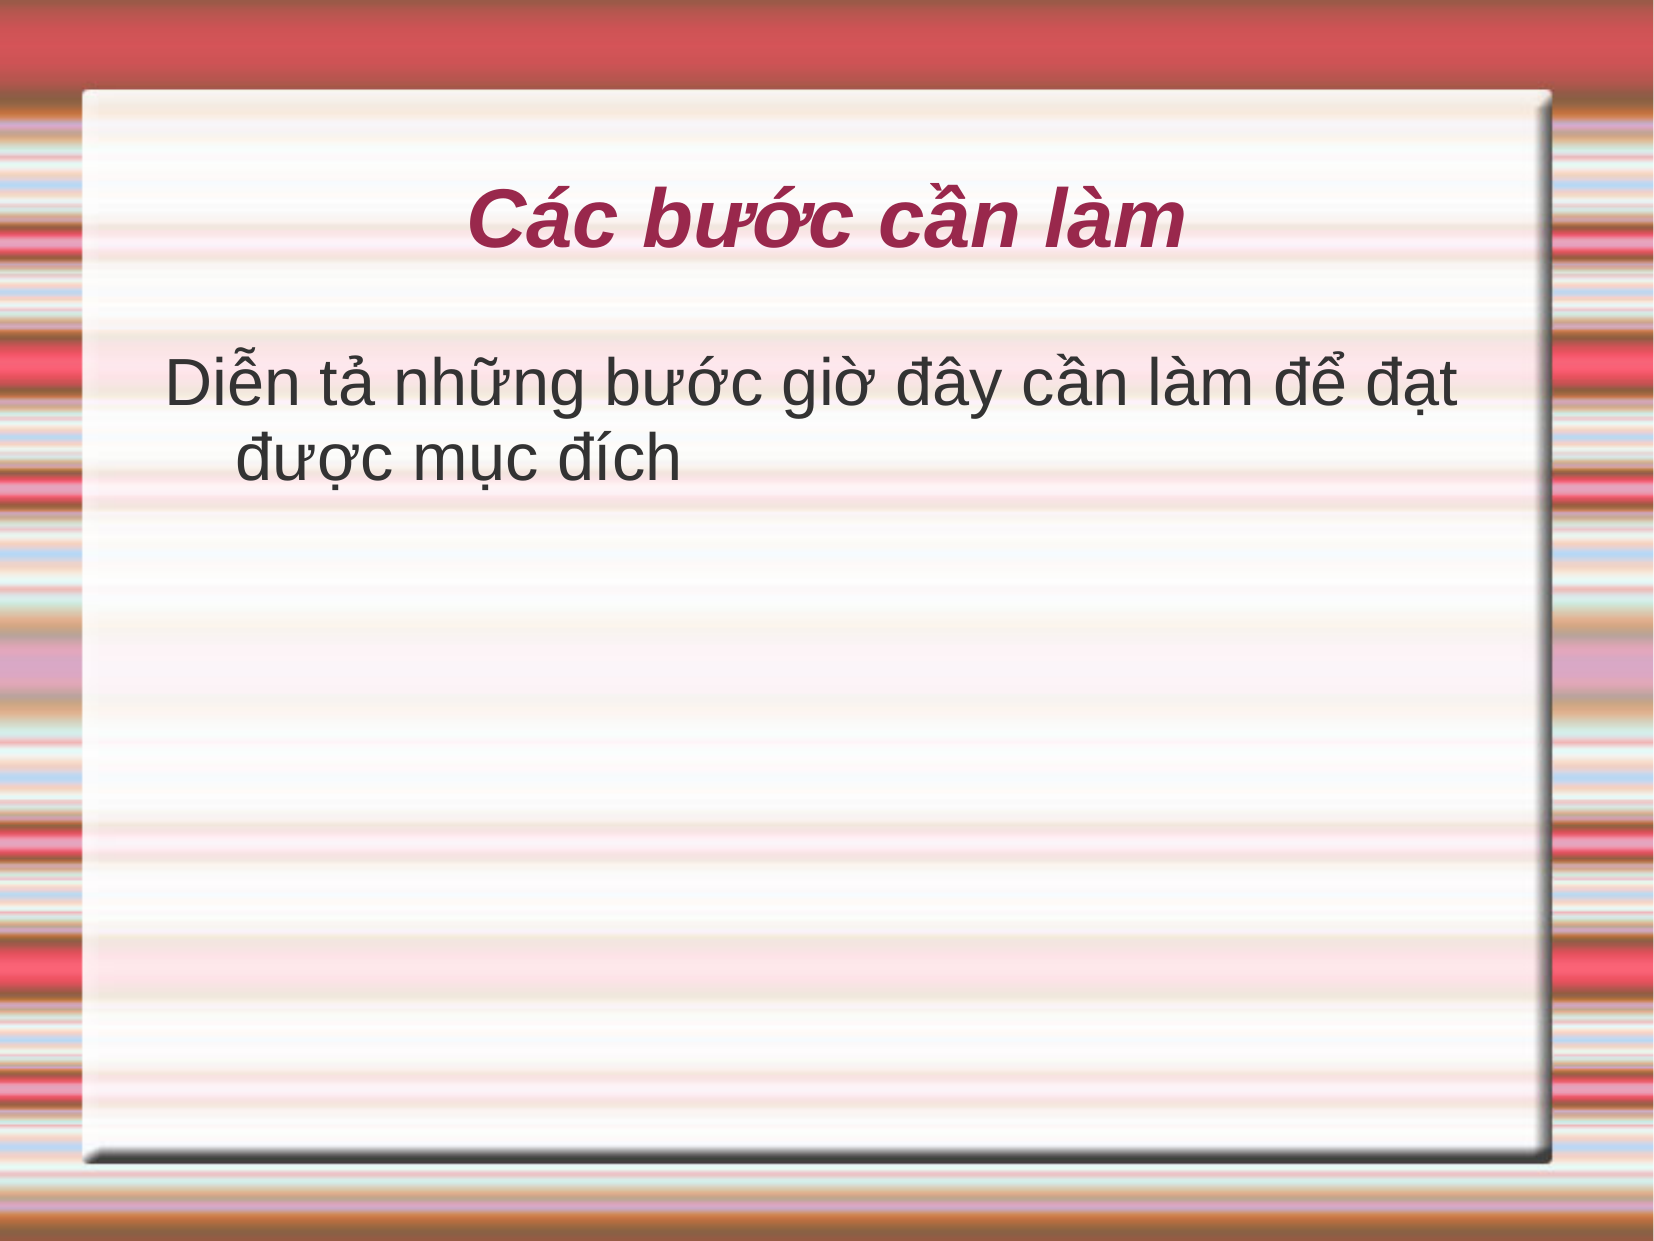

# Các bước cần làm
Diễn tả những bước giờ đây cần làm để đạt được mục đích